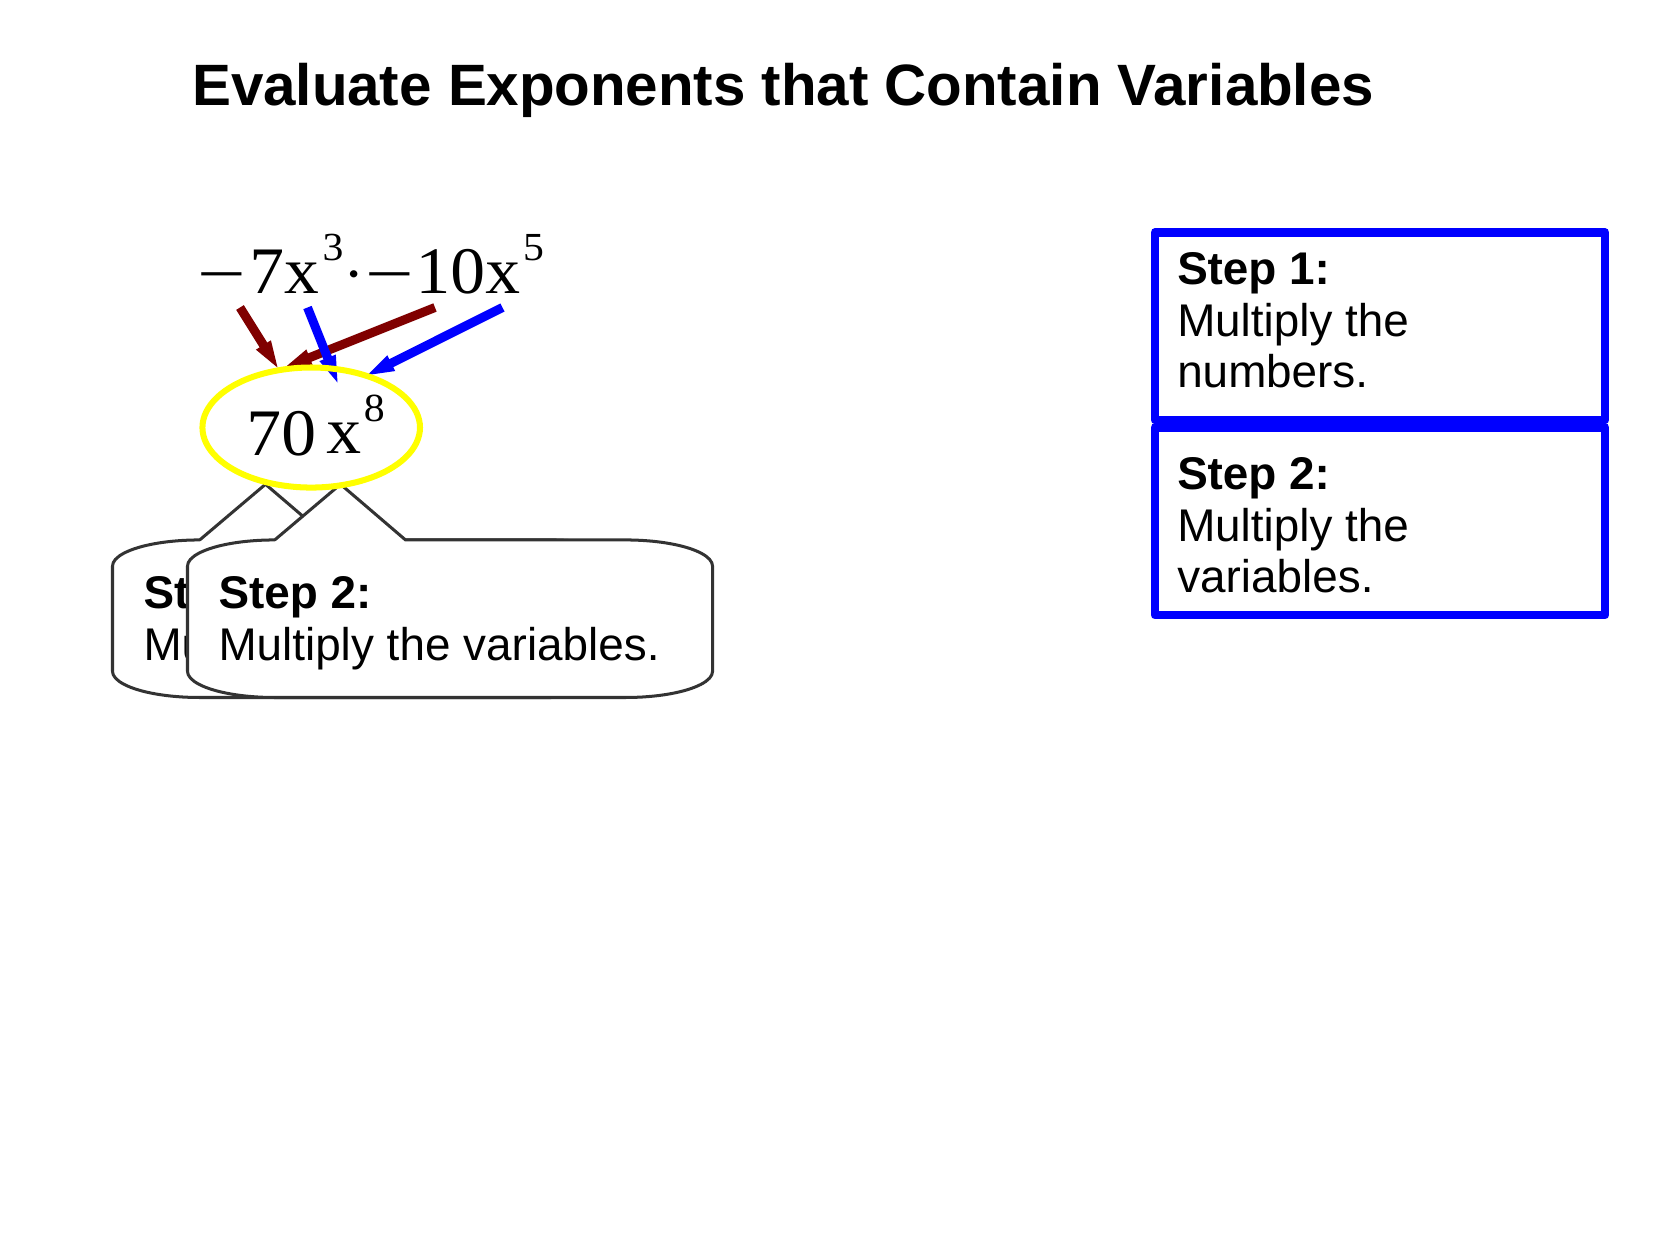

Evaluate Exponents that Contain Variables
Step 1:
Multiply the numbers.
Step 2:
Multiply the variables.
Step 1:
Multiply the numbers.
Step 2:
Multiply the variables.